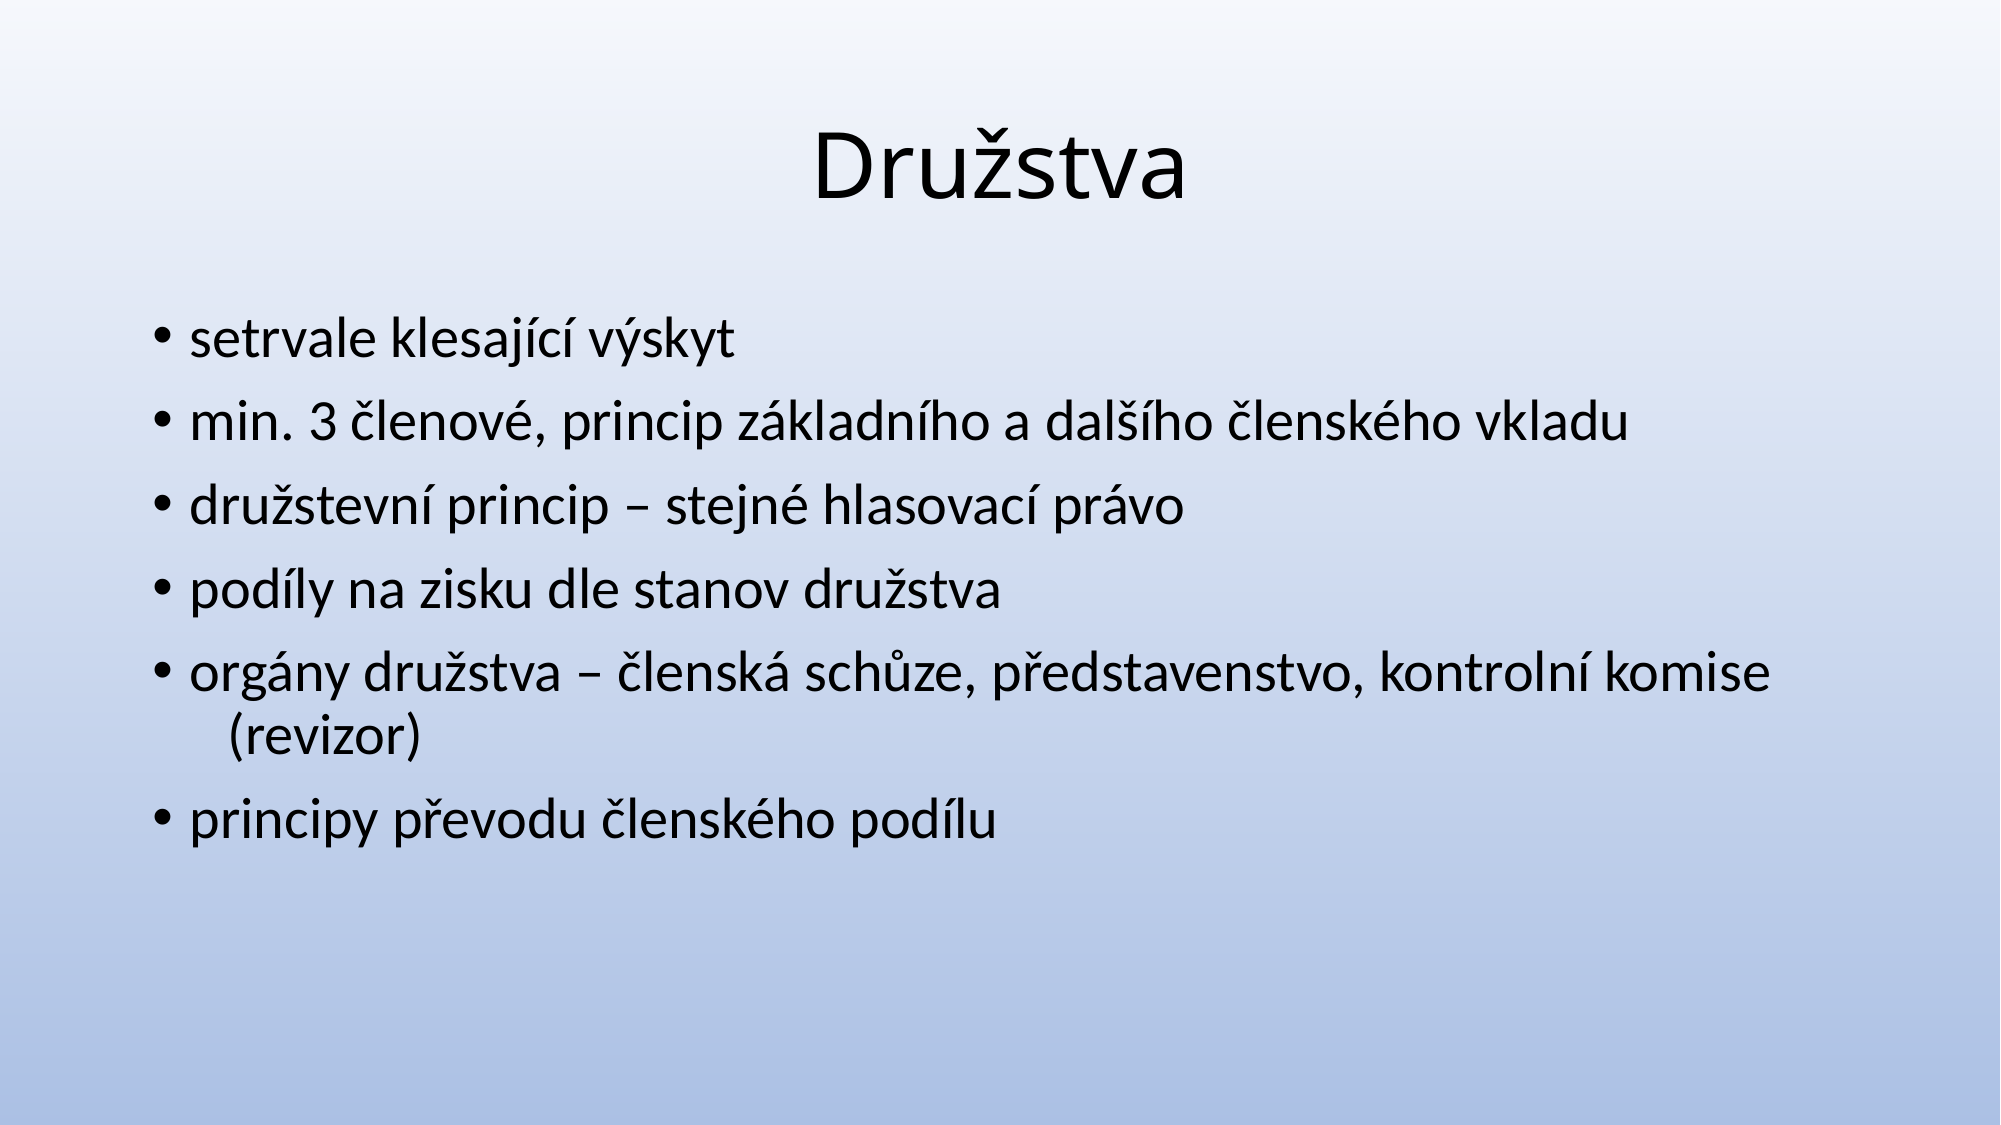

# Družstva
setrvale klesající výskyt
min. 3 členové, princip základního a dalšího členského vkladu
družstevní princip – stejné hlasovací právo
podíly na zisku dle stanov družstva
orgány družstva – členská schůze, představenstvo, kontrolní komise (revizor)
principy převodu členského podílu